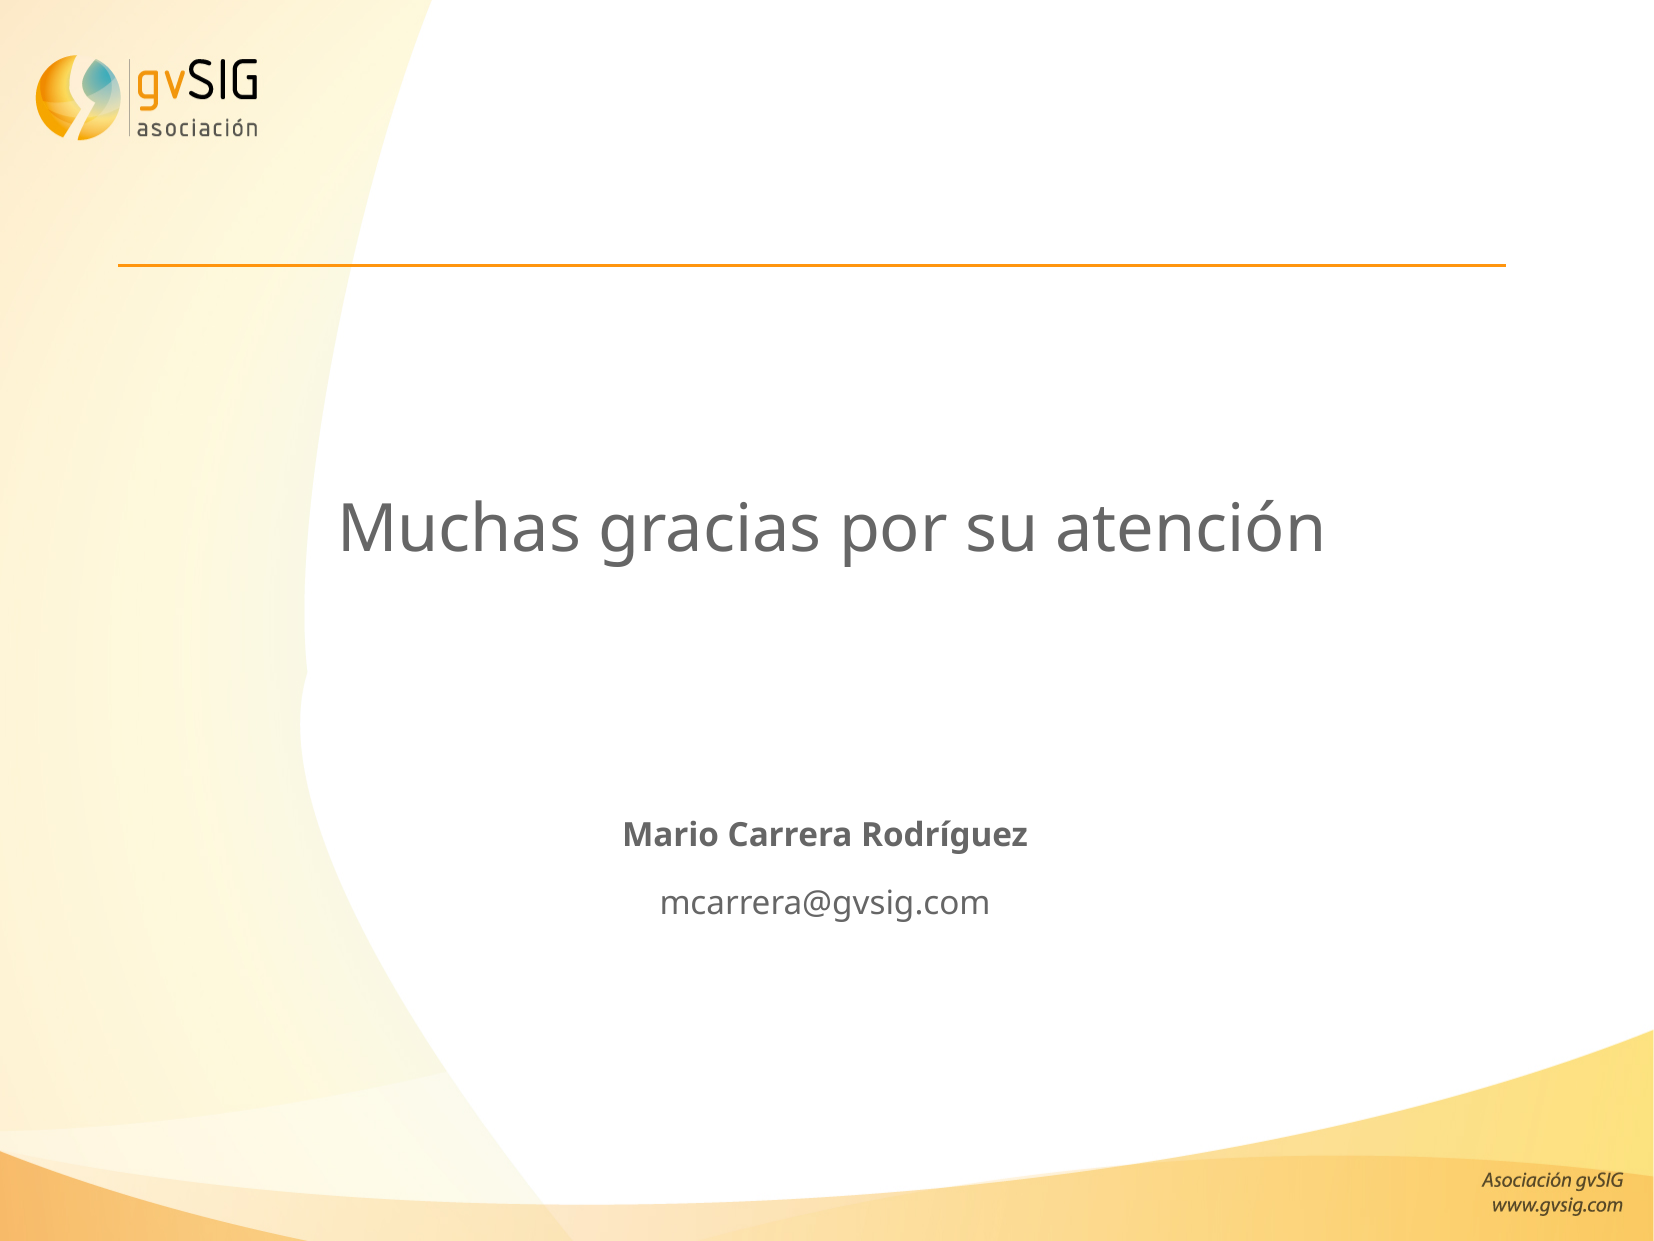

#
Muchas gracias por su atención
Mario Carrera Rodríguez
mcarrera@gvsig.com